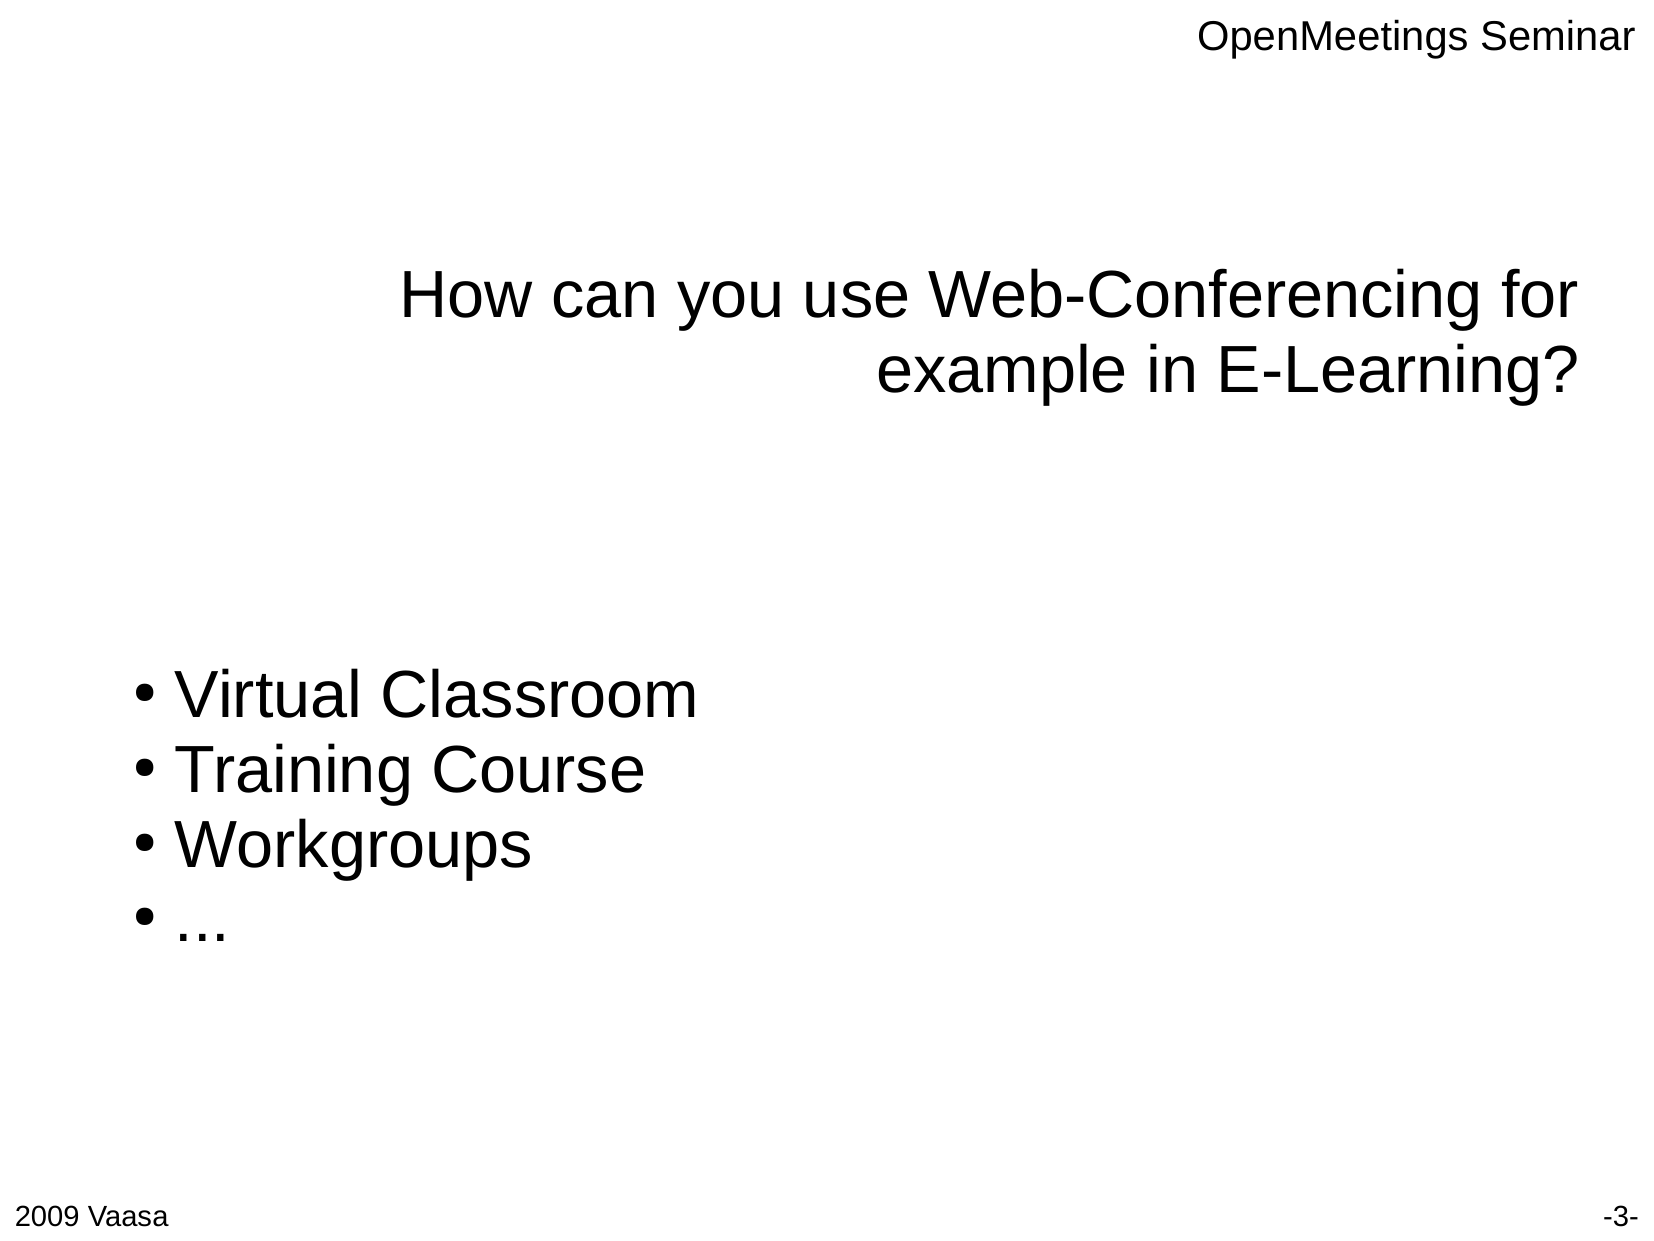

# OpenMeetings Seminar
How can you use Web-Conferencing for example in E-Learning?
 Virtual Classroom
 Training Course
 Workgroups
 ...
-3-
2009 Vaasa